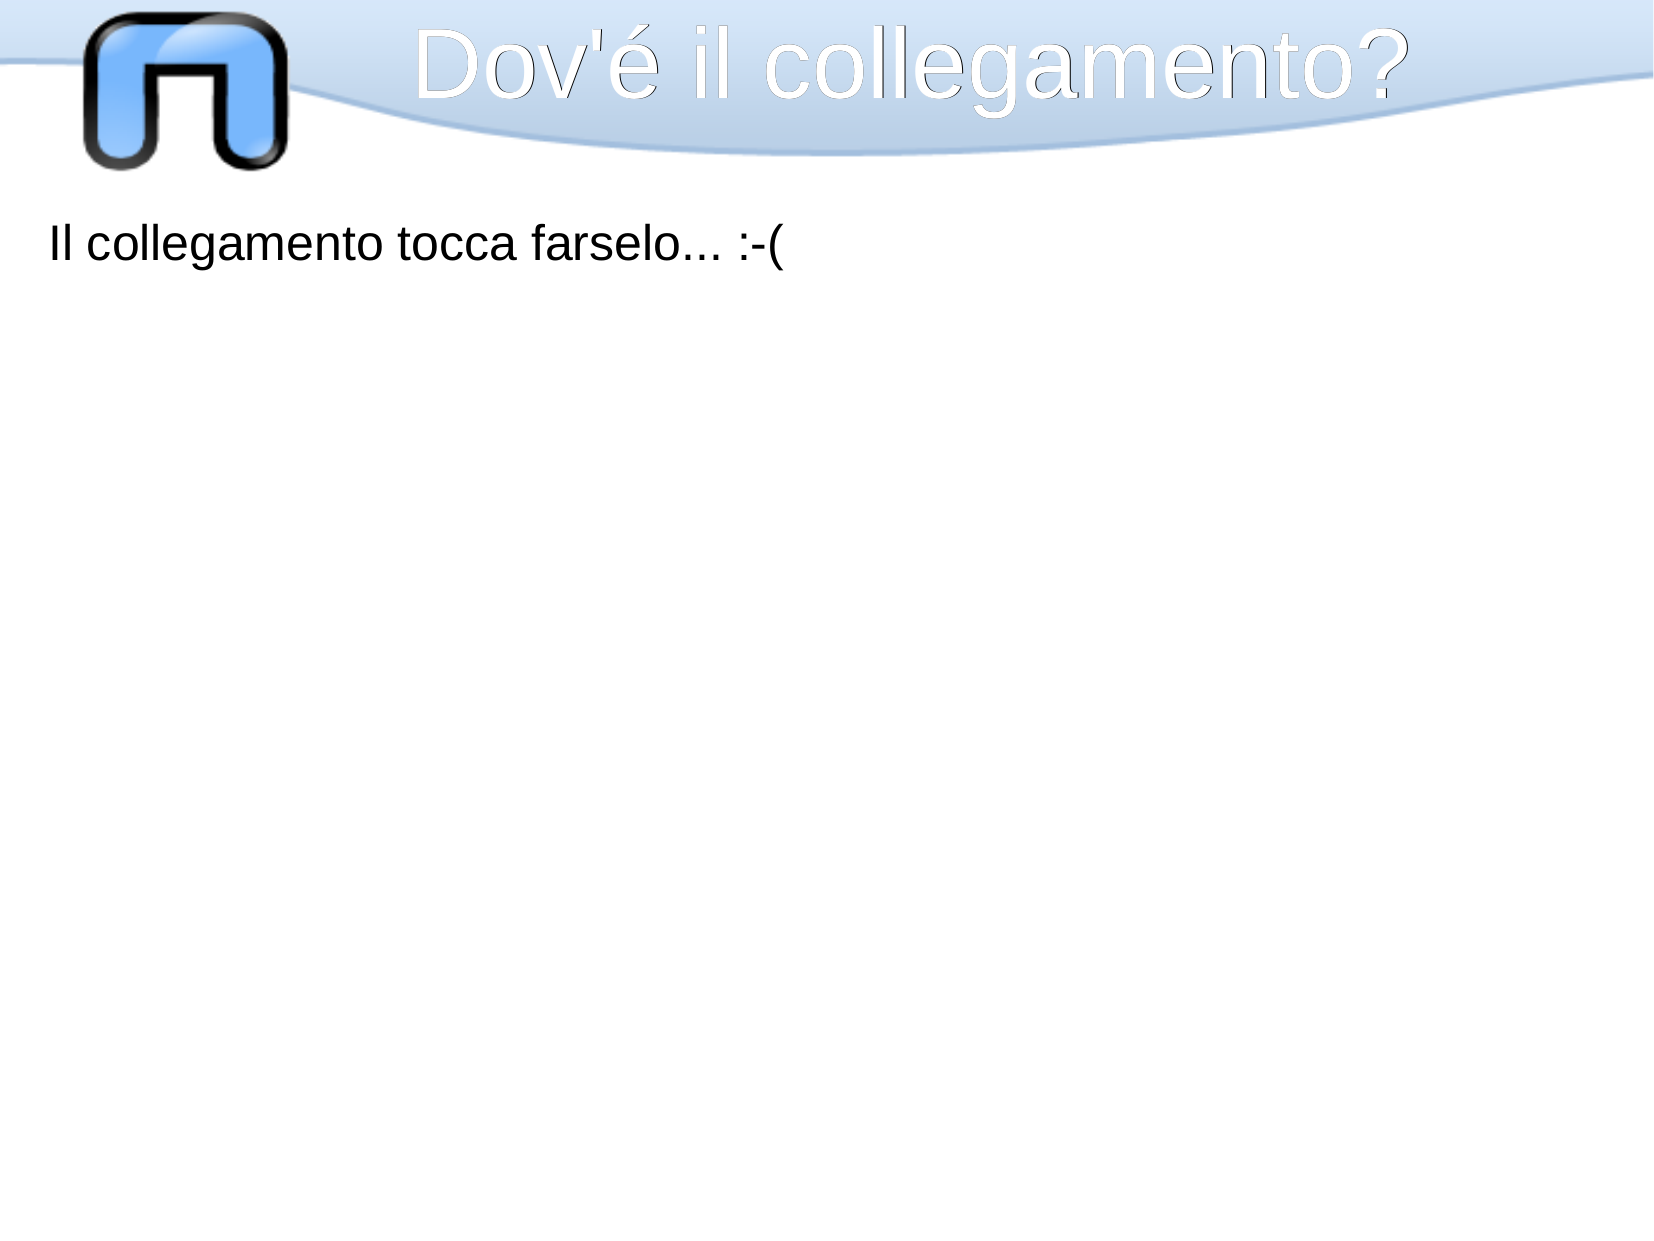

Dov'é il collegamento?
# Il collegamento tocca farselo... :-(